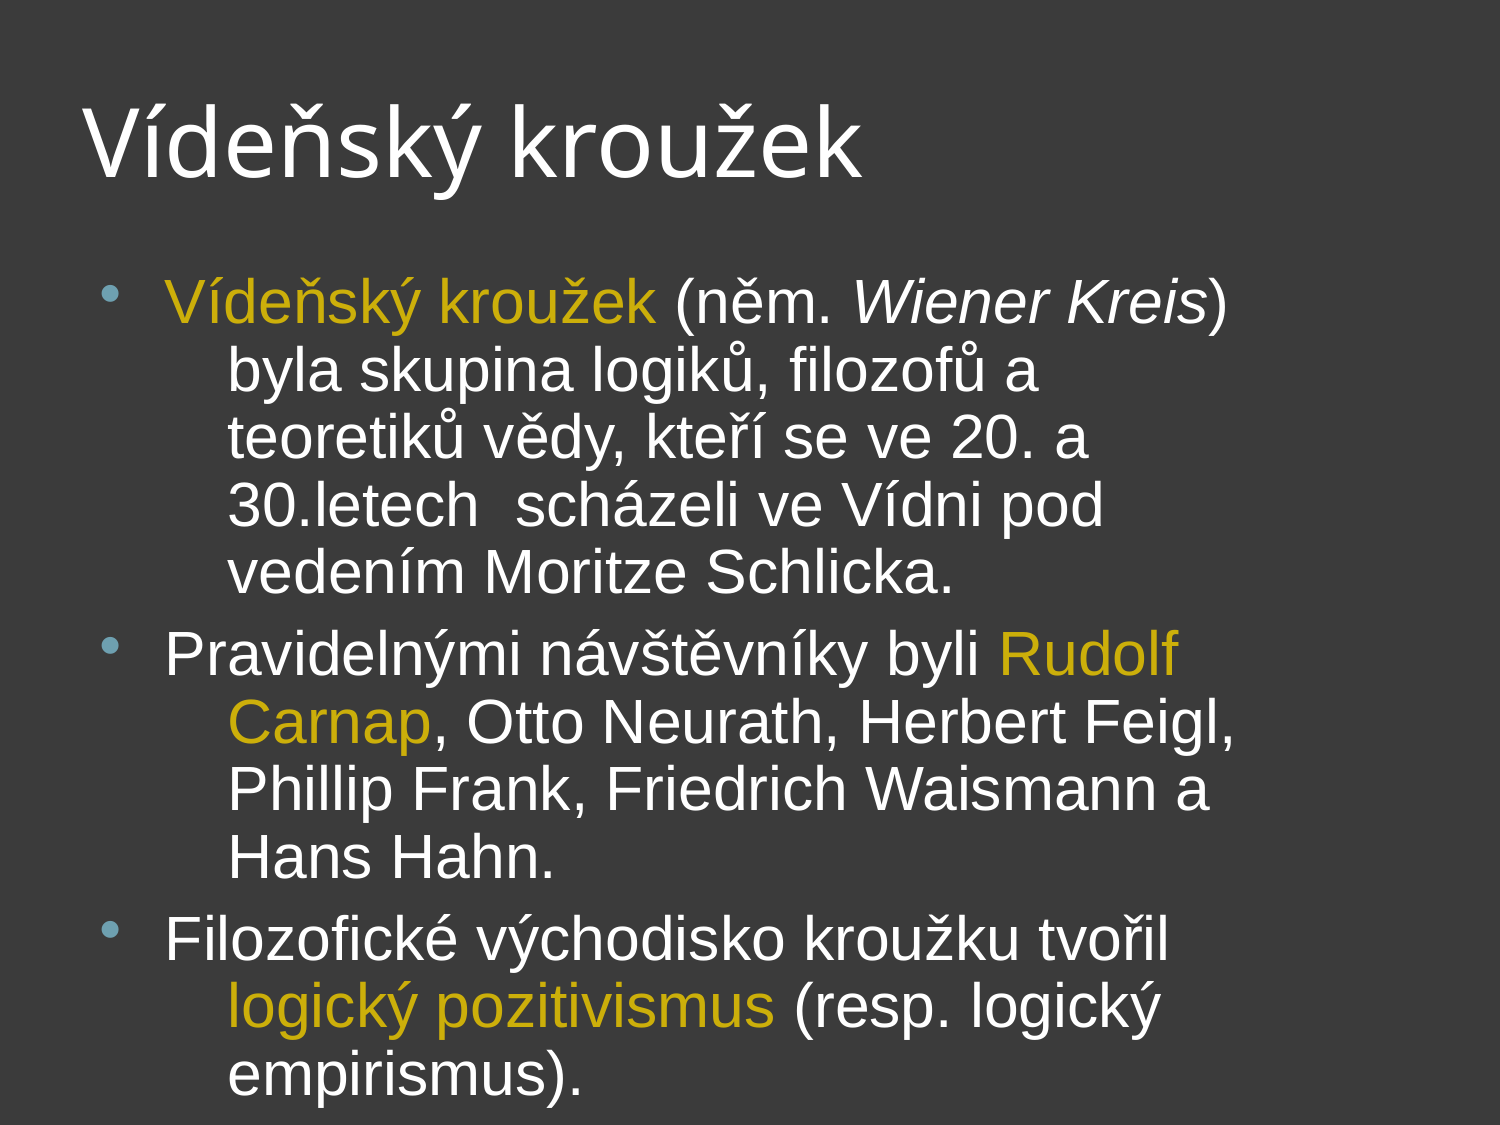

# Vídeňský kroužek
Vídeňský kroužek (něm. Wiener Kreis) byla skupina logiků, filozofů a teoretiků vědy, kteří se ve 20. a 30.letech scházeli ve Vídni pod vedením Moritze Schlicka.
Pravidelnými návštěvníky byli Rudolf Carnap, Otto Neurath, Herbert Feigl, Phillip Frank, Friedrich Waismann a Hans Hahn.
Filozofické východisko kroužku tvořil logický pozitivismus (resp. logický empirismus).